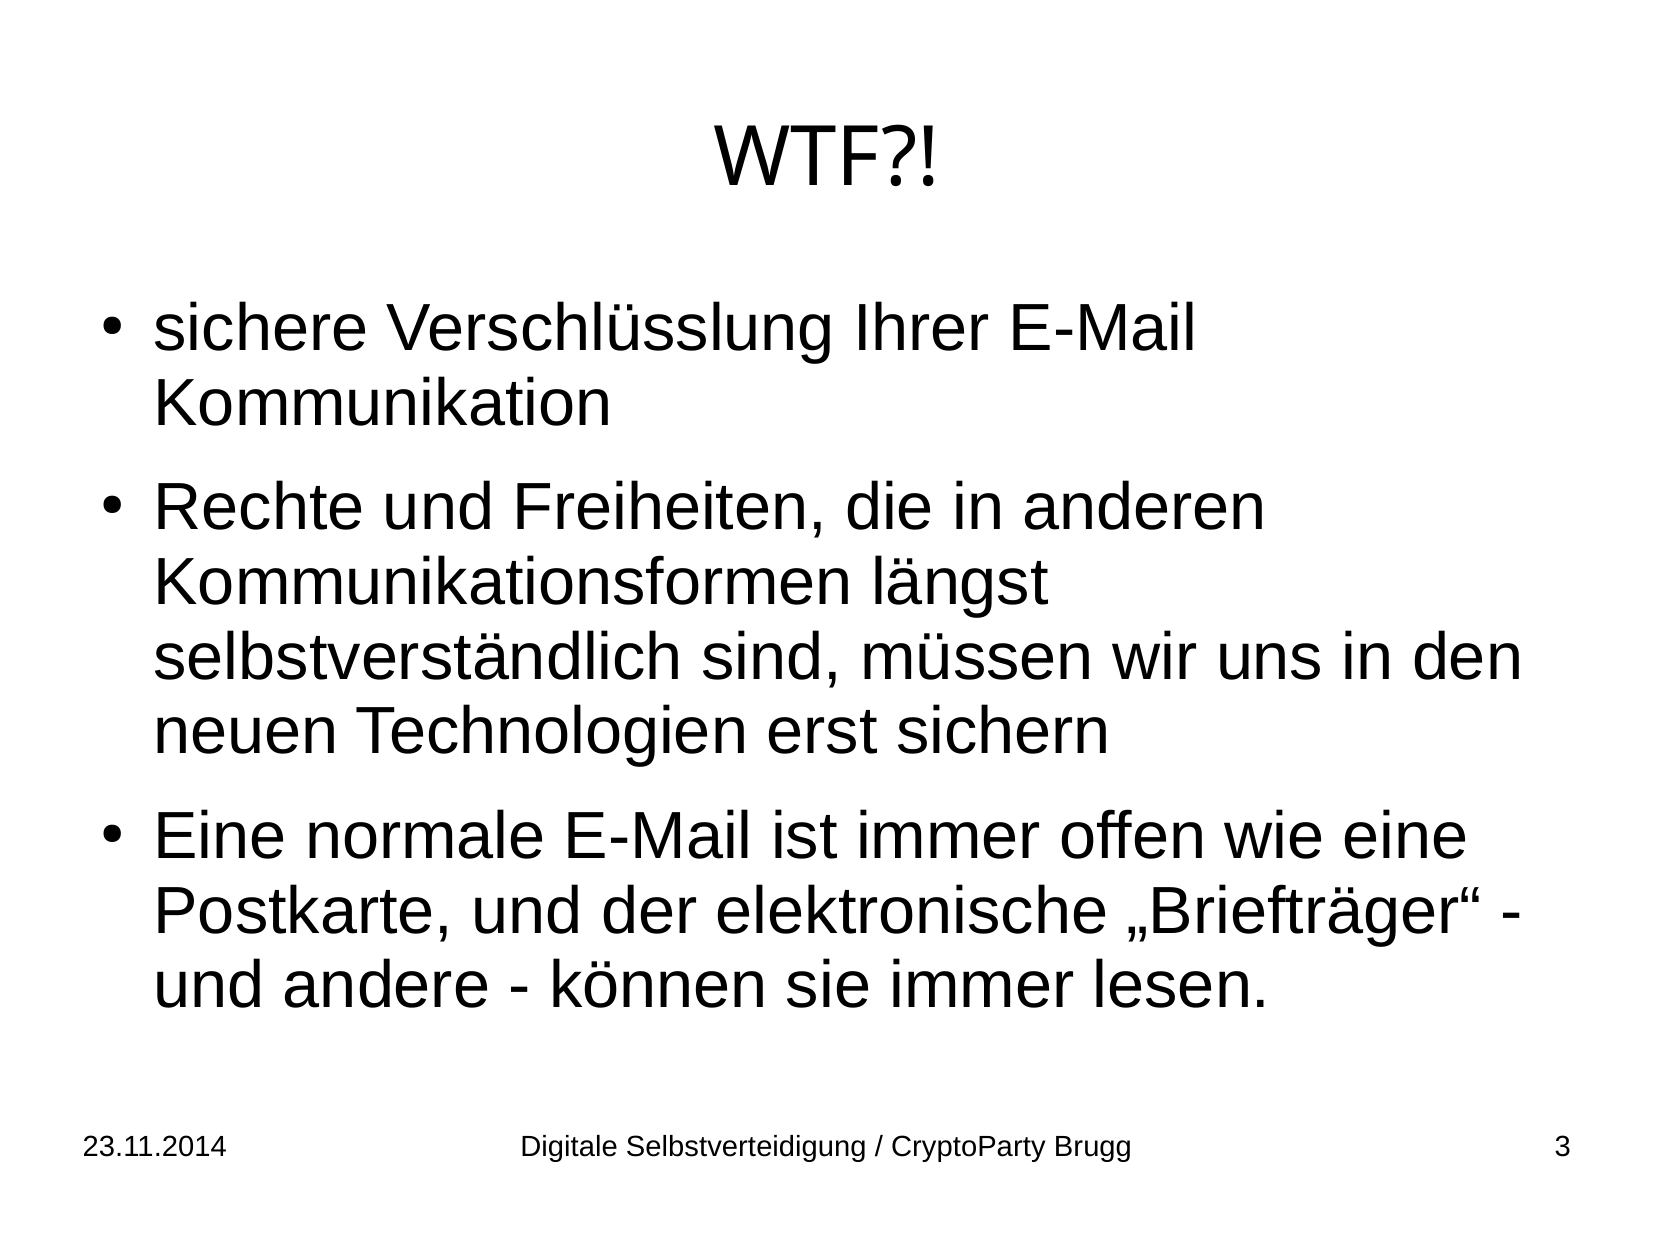

# WTF?!
sichere Verschlüsslung Ihrer E-Mail Kommunikation
Rechte und Freiheiten, die in anderen Kommunikationsformen längst selbstverständlich sind, müssen wir uns in den neuen Technologien erst sichern
Eine normale E-Mail ist immer offen wie eine Postkarte, und der elektronische „Briefträger“ - und andere - können sie immer lesen.
23.11.2014
Digitale Selbstverteidigung / CryptoParty Brugg
3